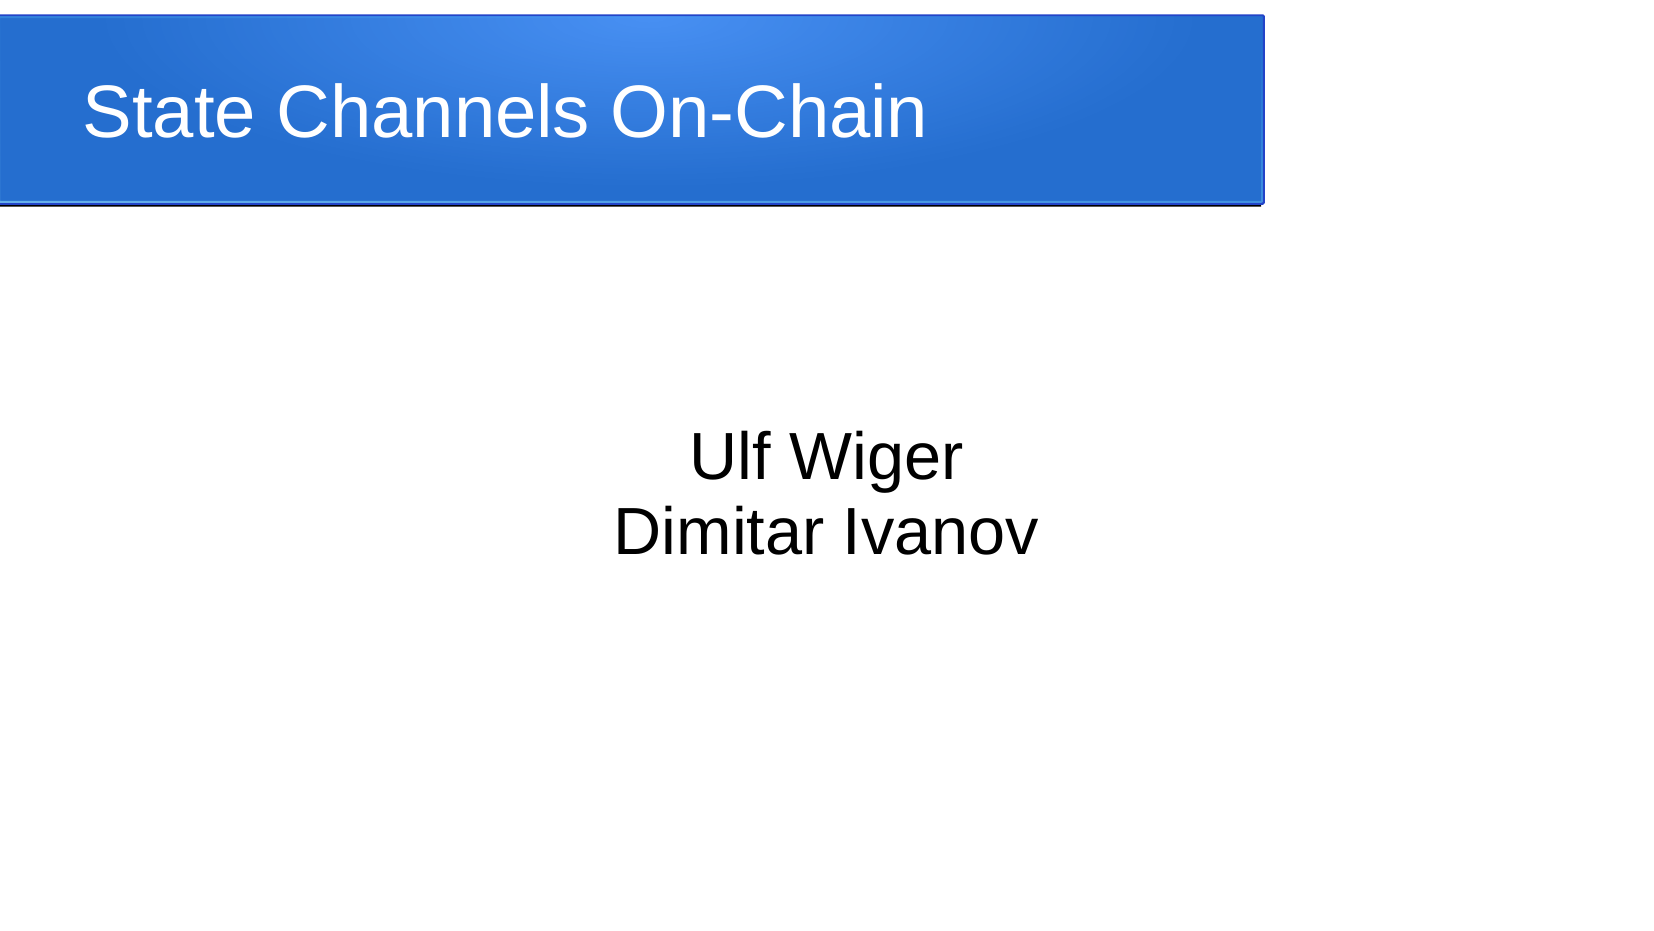

# State Channels On-Chain
Ulf Wiger
Dimitar Ivanov